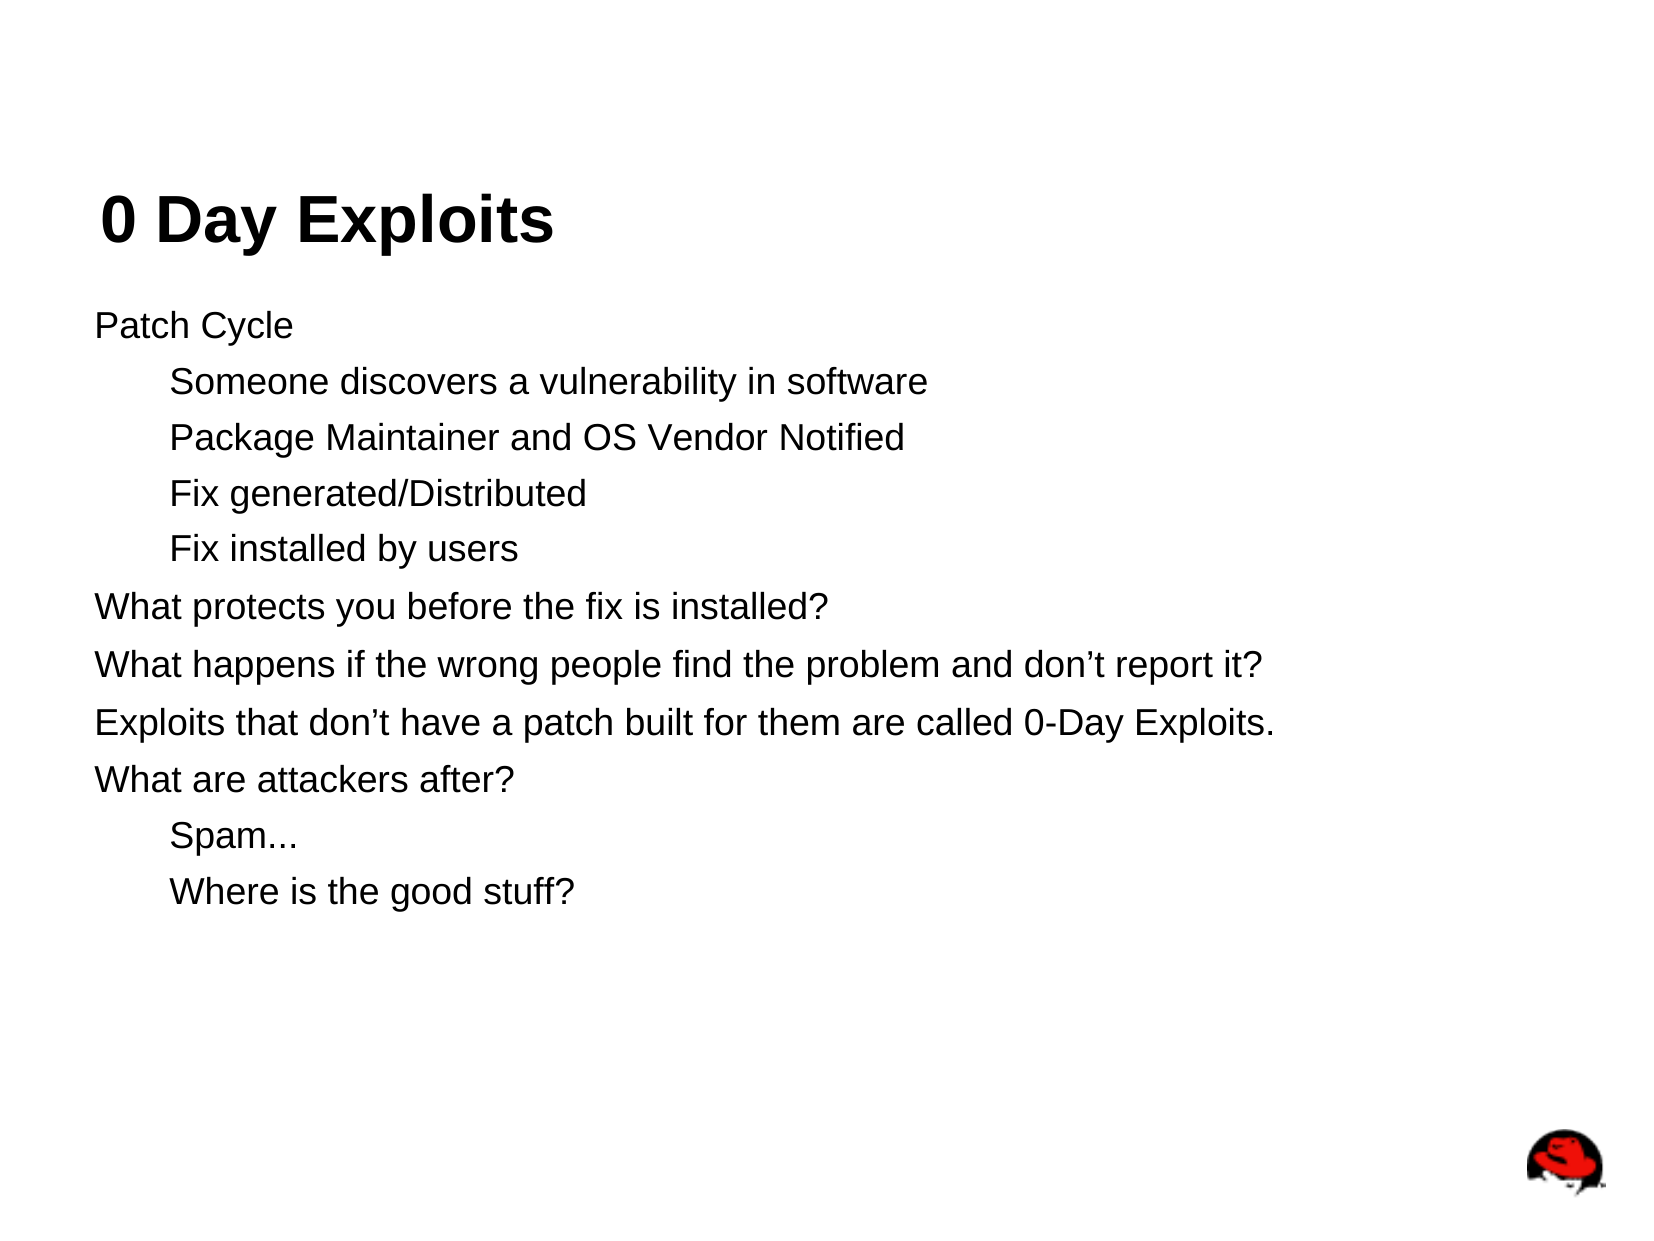

# 0 Day Exploits
Patch Cycle
Someone discovers a vulnerability in software
Package Maintainer and OS Vendor Notified
Fix generated/Distributed
Fix installed by users
What protects you before the fix is installed?
What happens if the wrong people find the problem and don’t report it?
Exploits that don’t have a patch built for them are called 0-Day Exploits.
What are attackers after?
Spam...
Where is the good stuff?